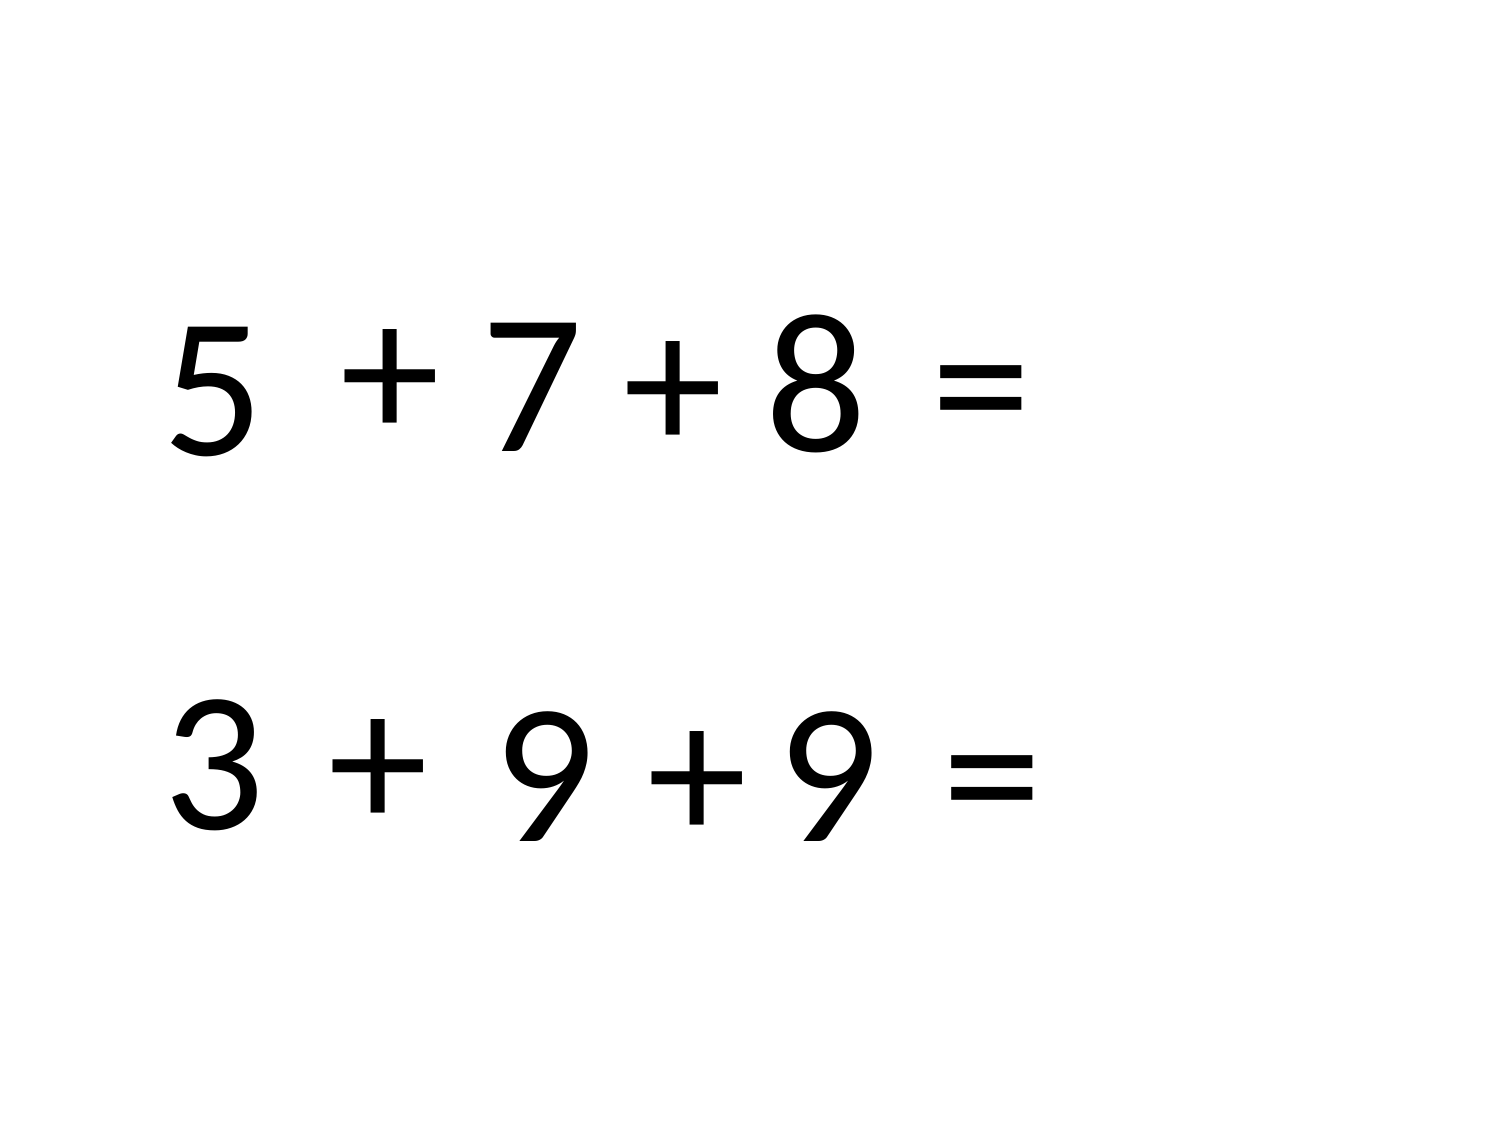

+
7
+
8
=
5
3
+
9
+
9
=